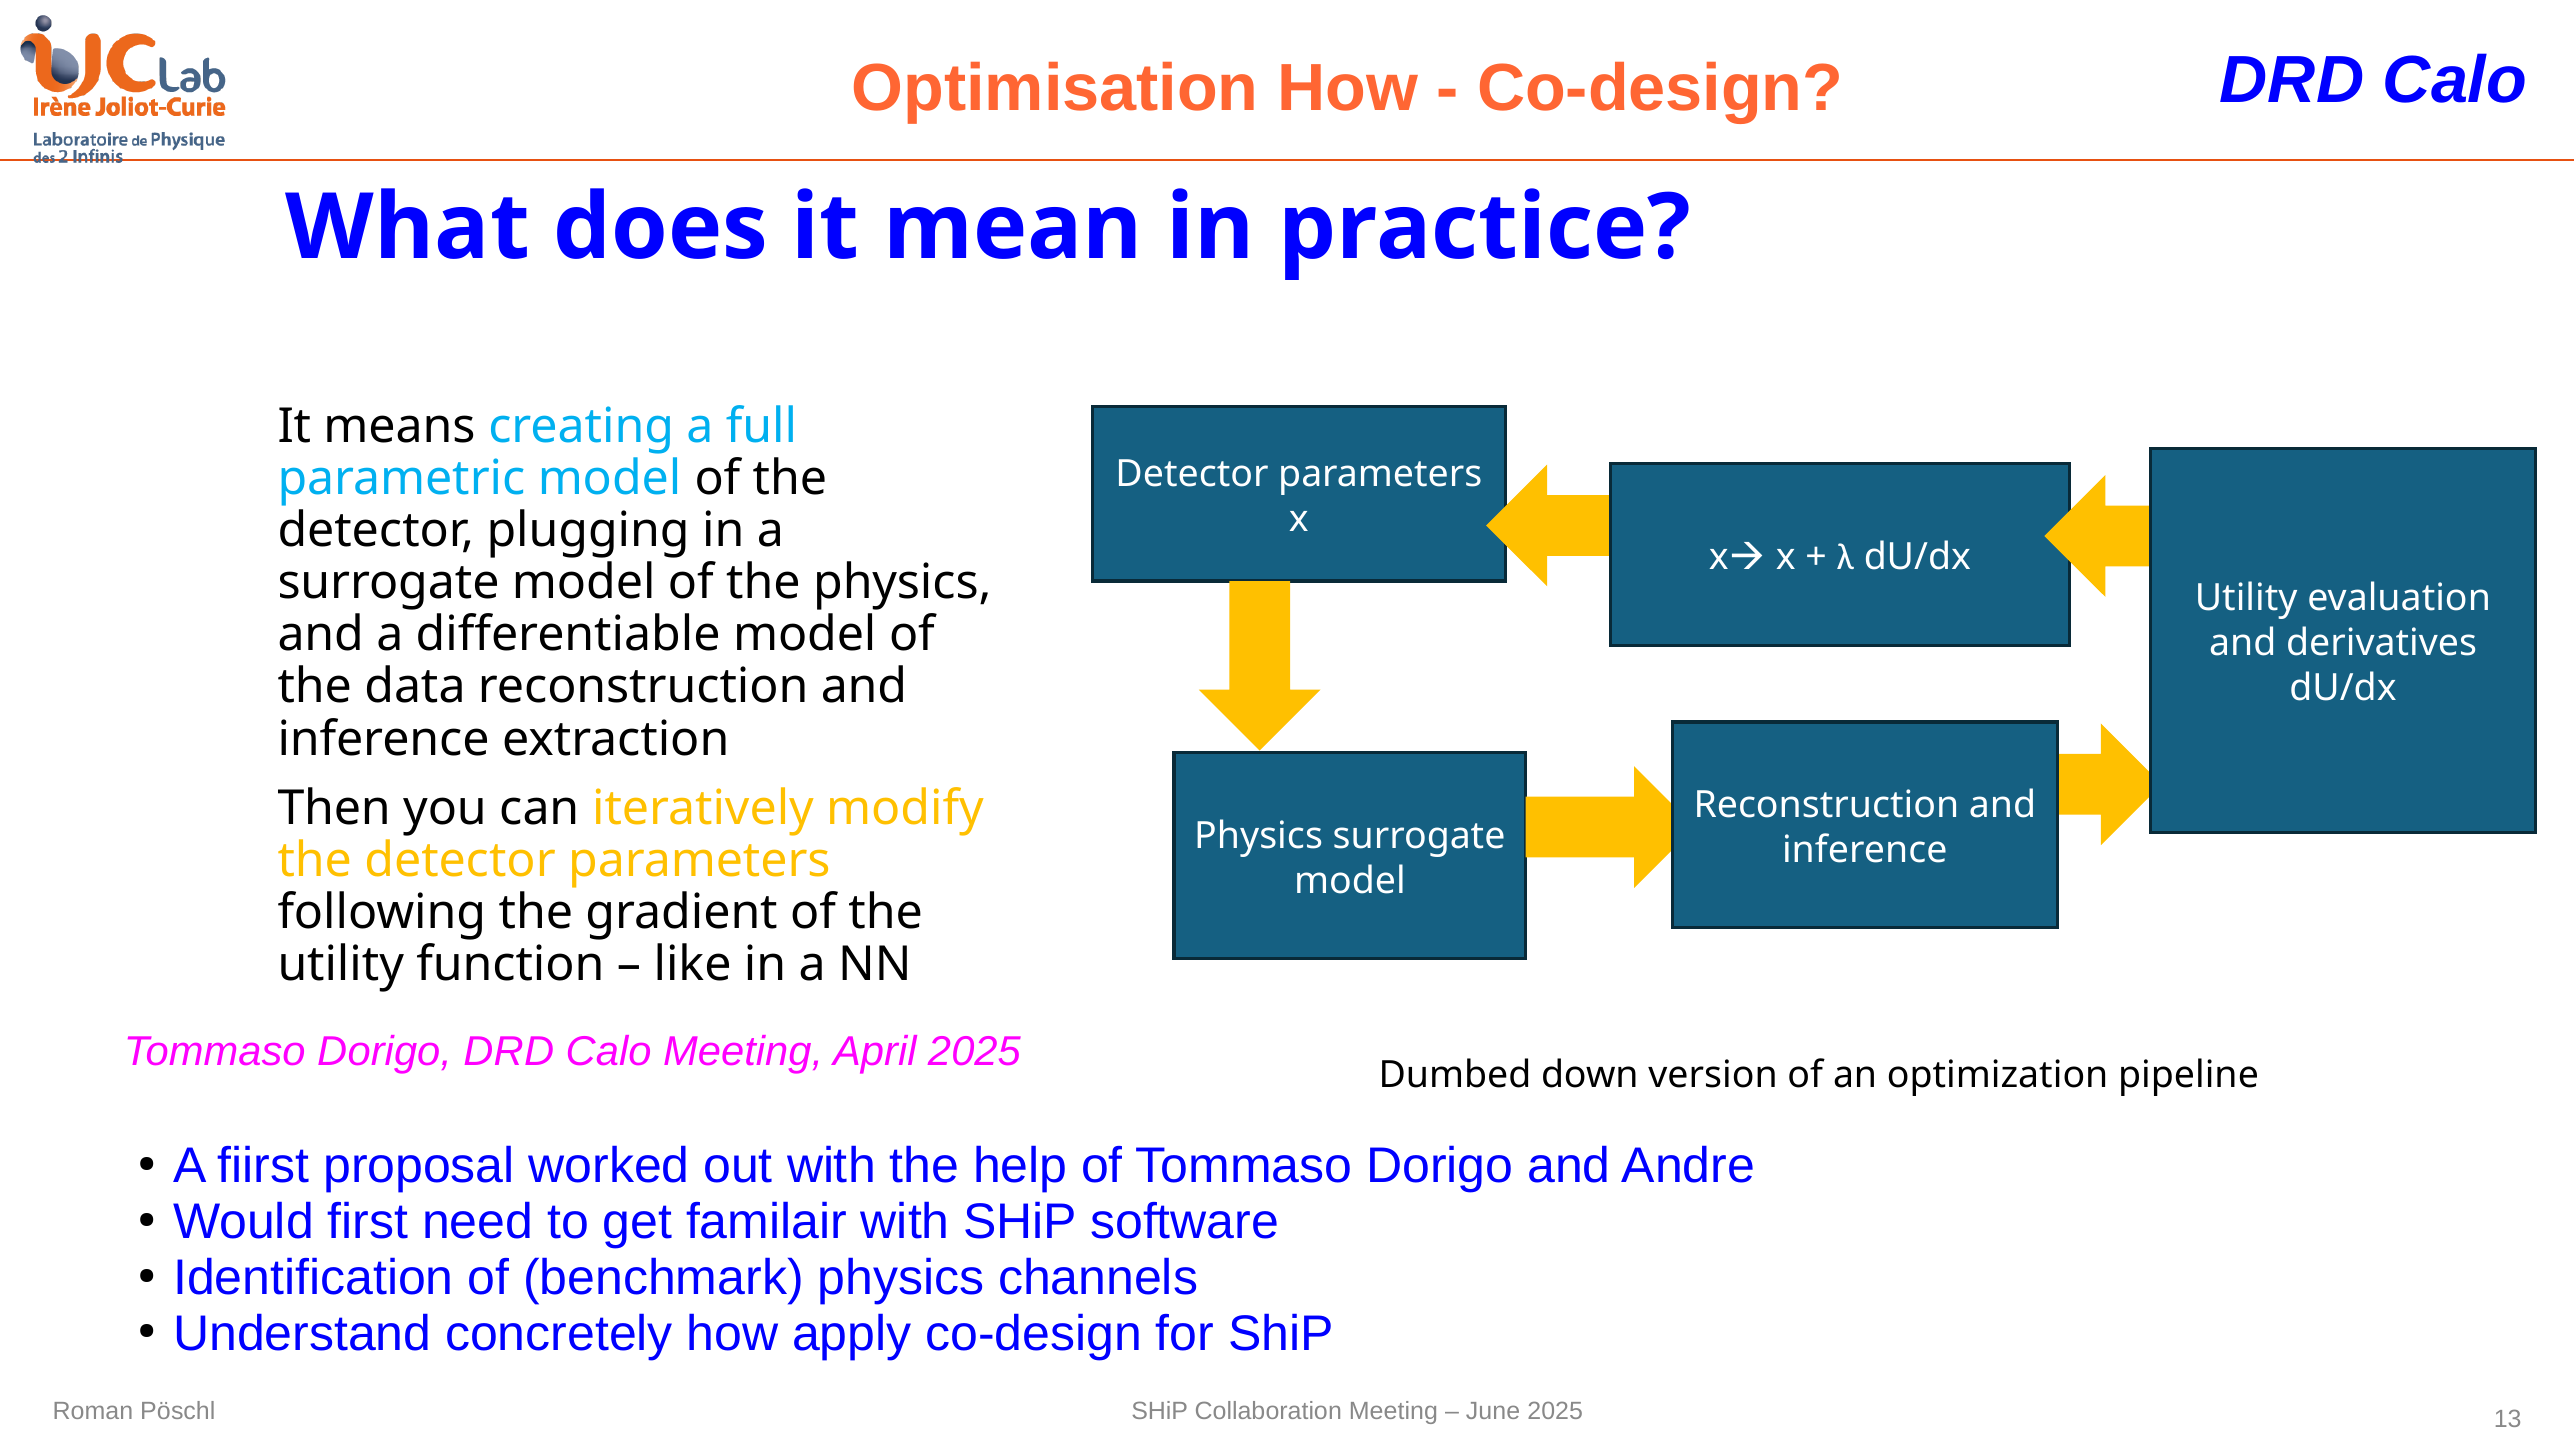

# Optimisation How - Co-design?
What does it mean in practice?
It means creating a full parametric model of the detector, plugging in a surrogate model of the physics, and a differentiable model of the data reconstruction and inference extraction
Then you can iteratively modify the detector parameters following the gradient of the utility function – like in a NN
Detector parameters x
Utility evaluation and derivatives dU/dx
x x + λ dU/dx
Reconstruction and inference
Physics surrogate model
Tommaso Dorigo, DRD Calo Meeting, April 2025
Dumbed down version of an optimization pipeline
A fiirst proposal worked out with the help of Tommaso Dorigo and Andre
Would first need to get familair with SHiP software
Identification of (benchmark) physics channels
Understand concretely how apply co-design for ShiP